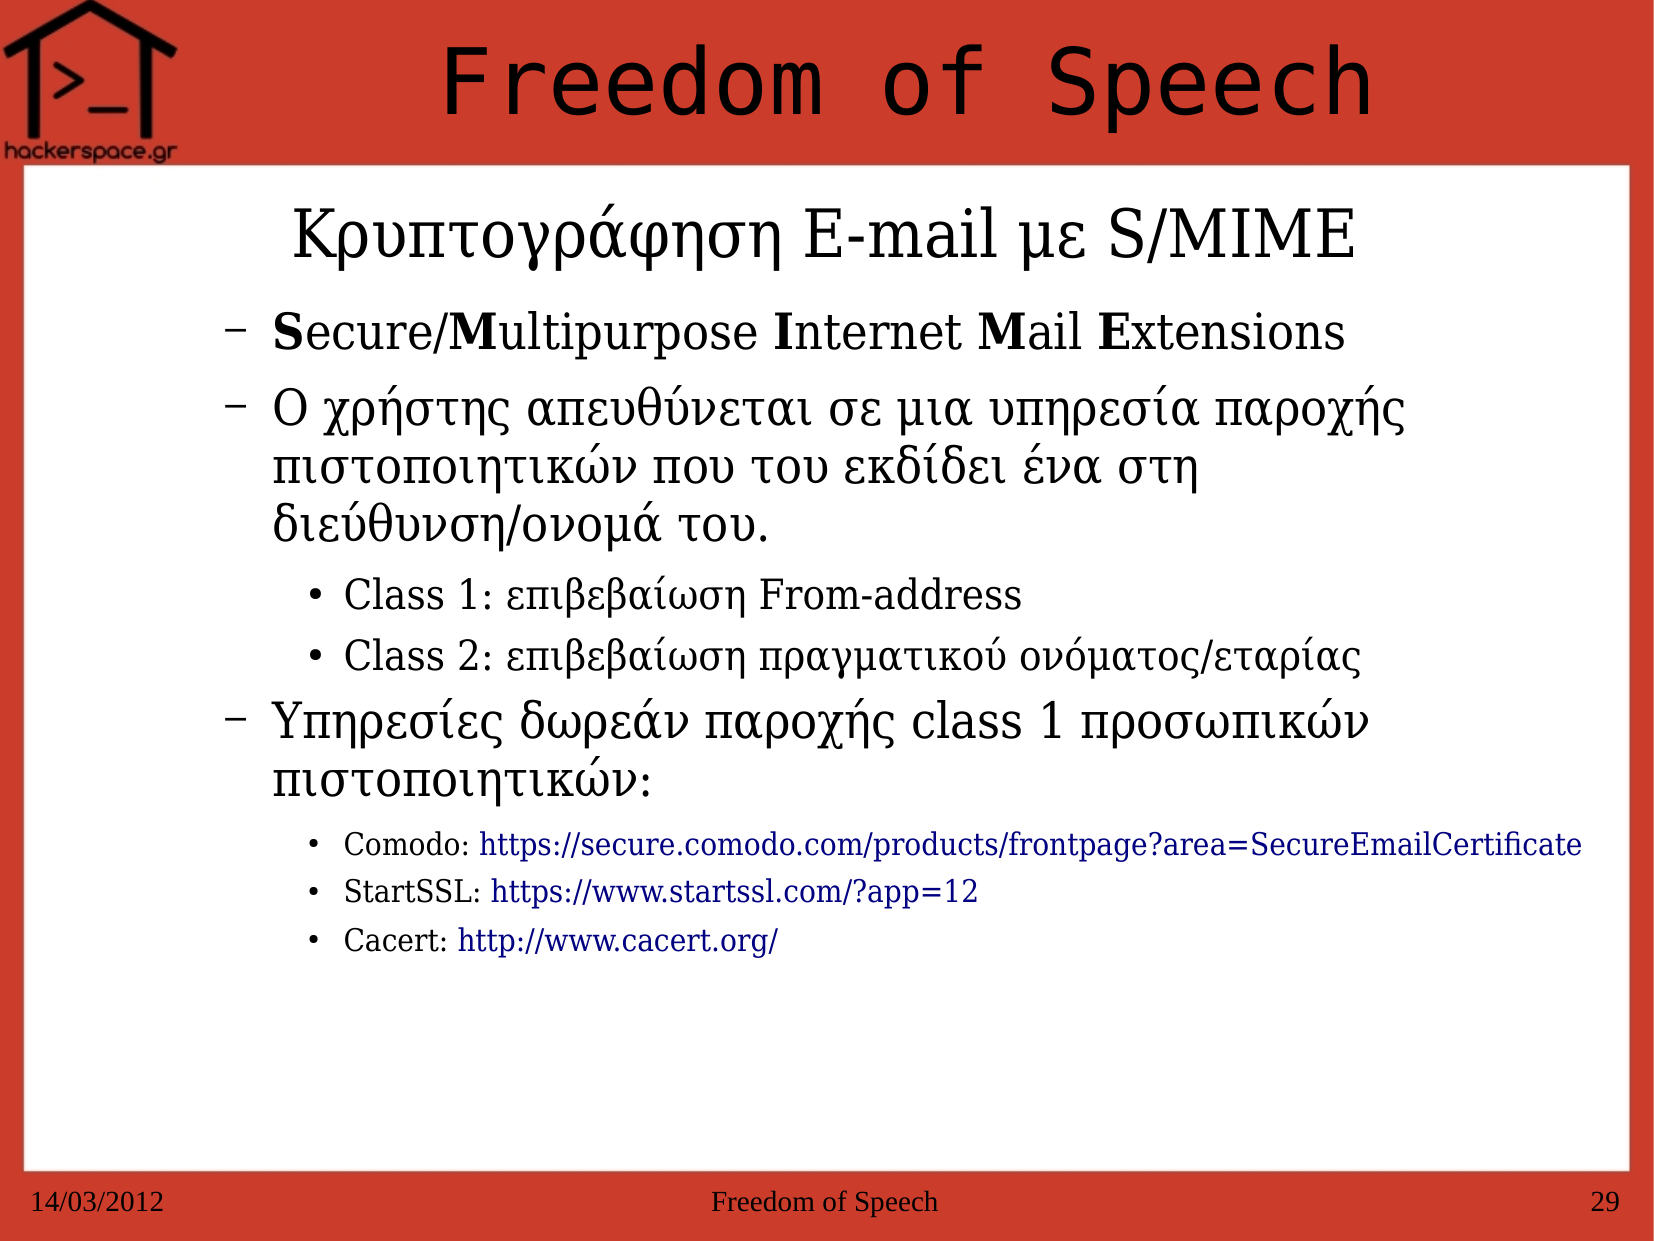

# Freedom of Speech
Κρυπτογράφηση E-mail με S/MIME
Secure/Multipurpose Internet Mail Extensions
Ο χρήστης απευθύνεται σε μια υπηρεσία παροχής πιστοποιητικών που του εκδίδει ένα στη διεύθυνση/ονομά του.
Class 1: επιβεβαίωση From-address
Class 2: επιβεβαίωση πραγματικού ονόματος/εταρίας
Υπηρεσίες δωρεάν παροχής class 1 προσωπικών πιστοποιητικών:
Comodo: https://secure.comodo.com/products/frontpage?area=SecureEmailCertificate
StartSSL: https://www.startssl.com/?app=12
Cacert: http://www.cacert.org/
14/03/2012
Freedom of Speech
29